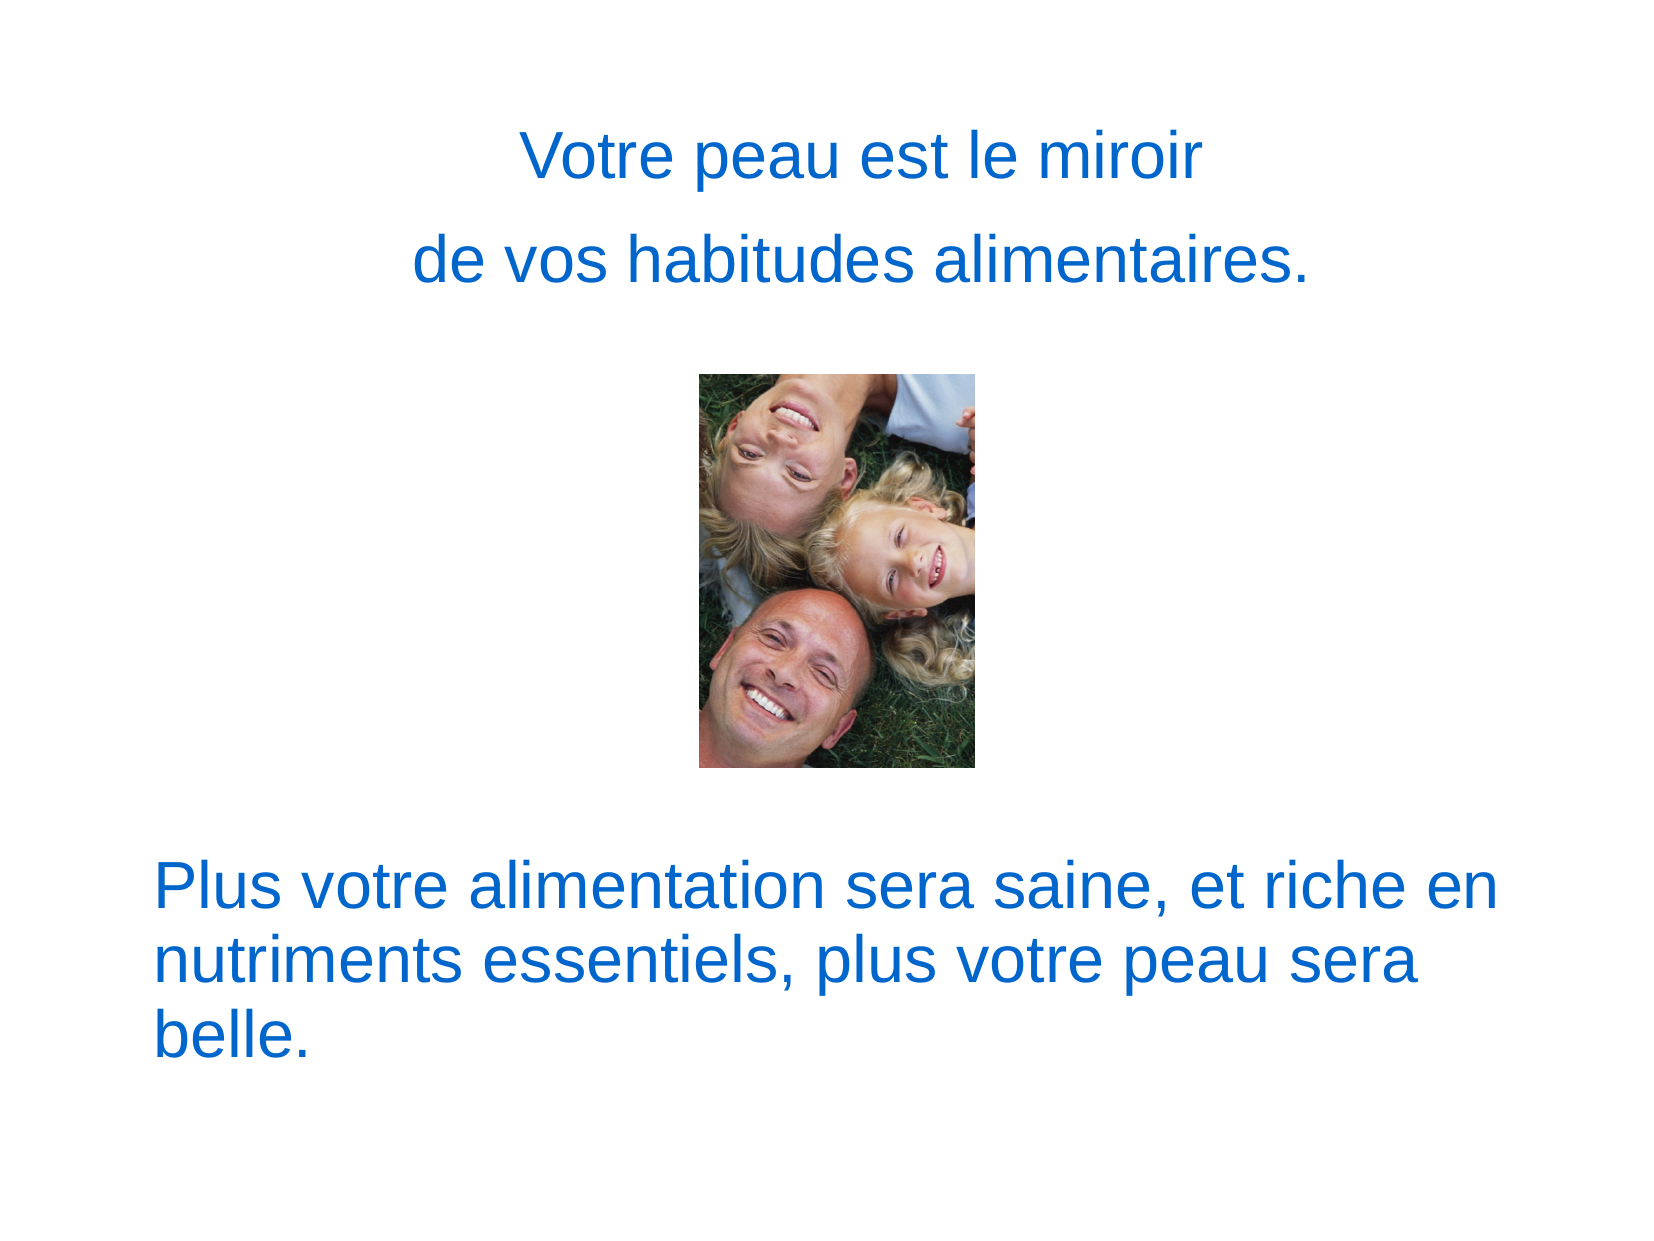

# Votre peau est le miroir
de vos habitudes alimentaires.
Plus votre alimentation sera saine, et riche en nutriments essentiels, plus votre peau sera belle.